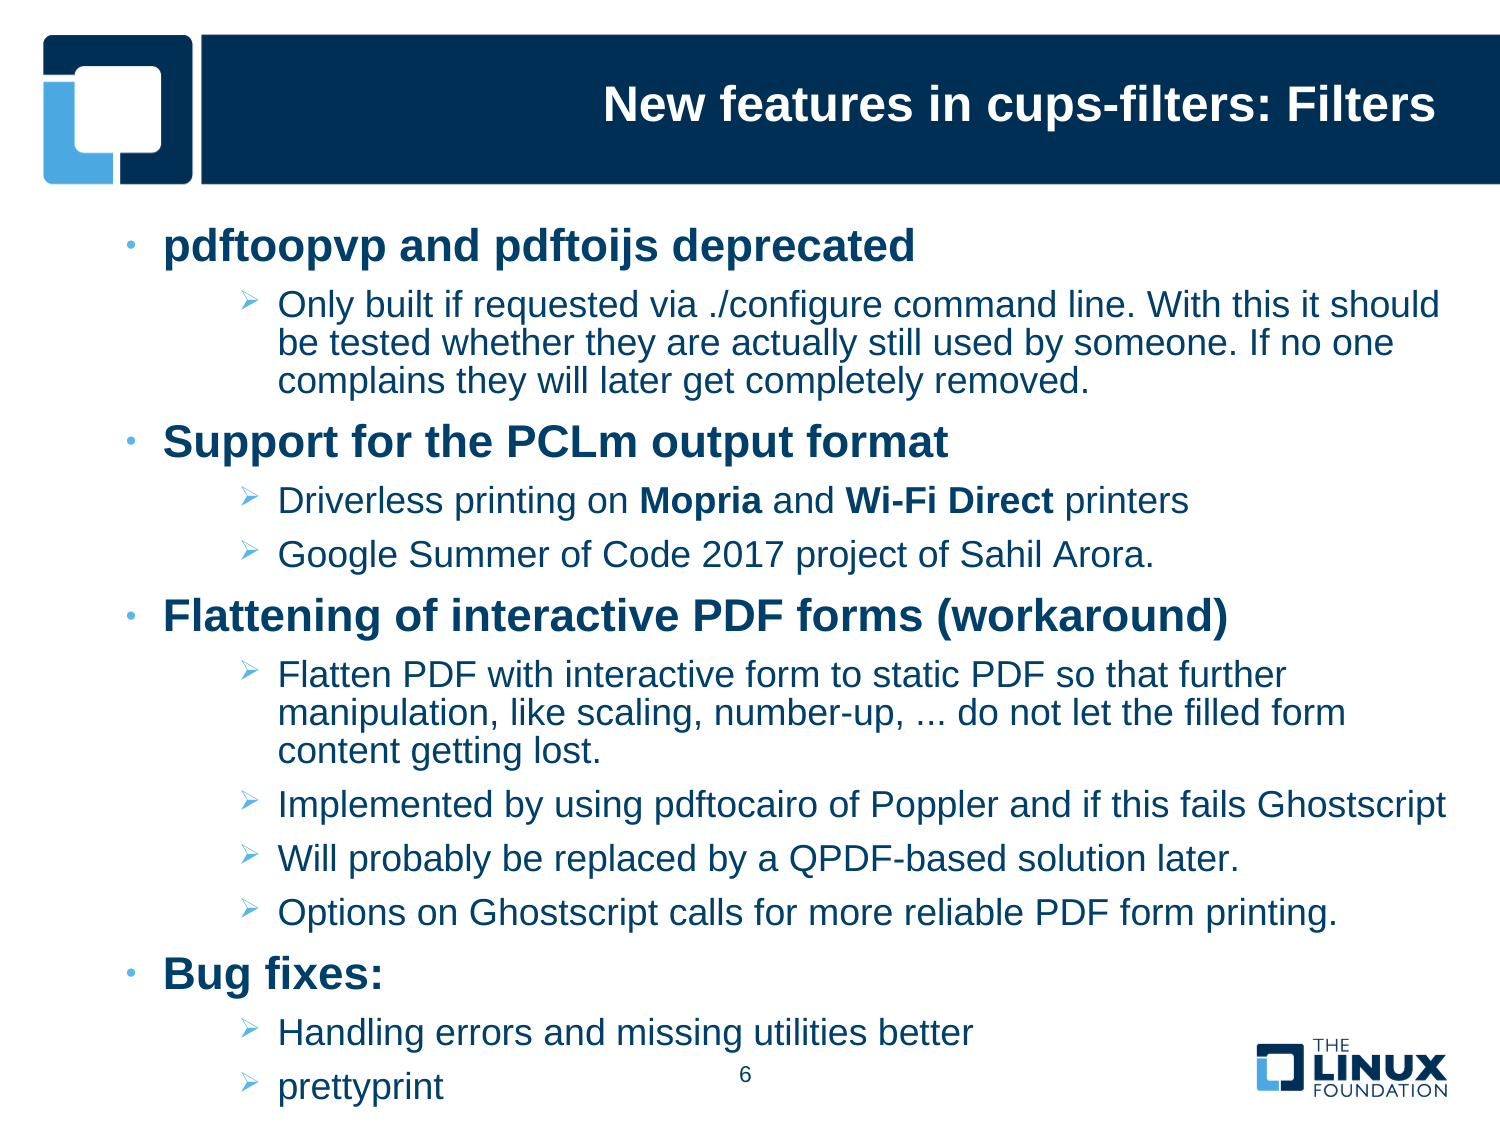

# New features in cups-filters: Filters
pdftoopvp and pdftoijs deprecated
Only built if requested via ./configure command line. With this it should be tested whether they are actually still used by someone. If no one complains they will later get completely removed.
Support for the PCLm output format
Driverless printing on Mopria and Wi-Fi Direct printers
Google Summer of Code 2017 project of Sahil Arora.
Flattening of interactive PDF forms (workaround)
Flatten PDF with interactive form to static PDF so that further manipulation, like scaling, number-up, ... do not let the filled form content getting lost.
Implemented by using pdftocairo of Poppler and if this fails Ghostscript
Will probably be replaced by a QPDF-based solution later.
Options on Ghostscript calls for more reliable PDF form printing.
Bug fixes:
Handling errors and missing utilities better
prettyprint
6